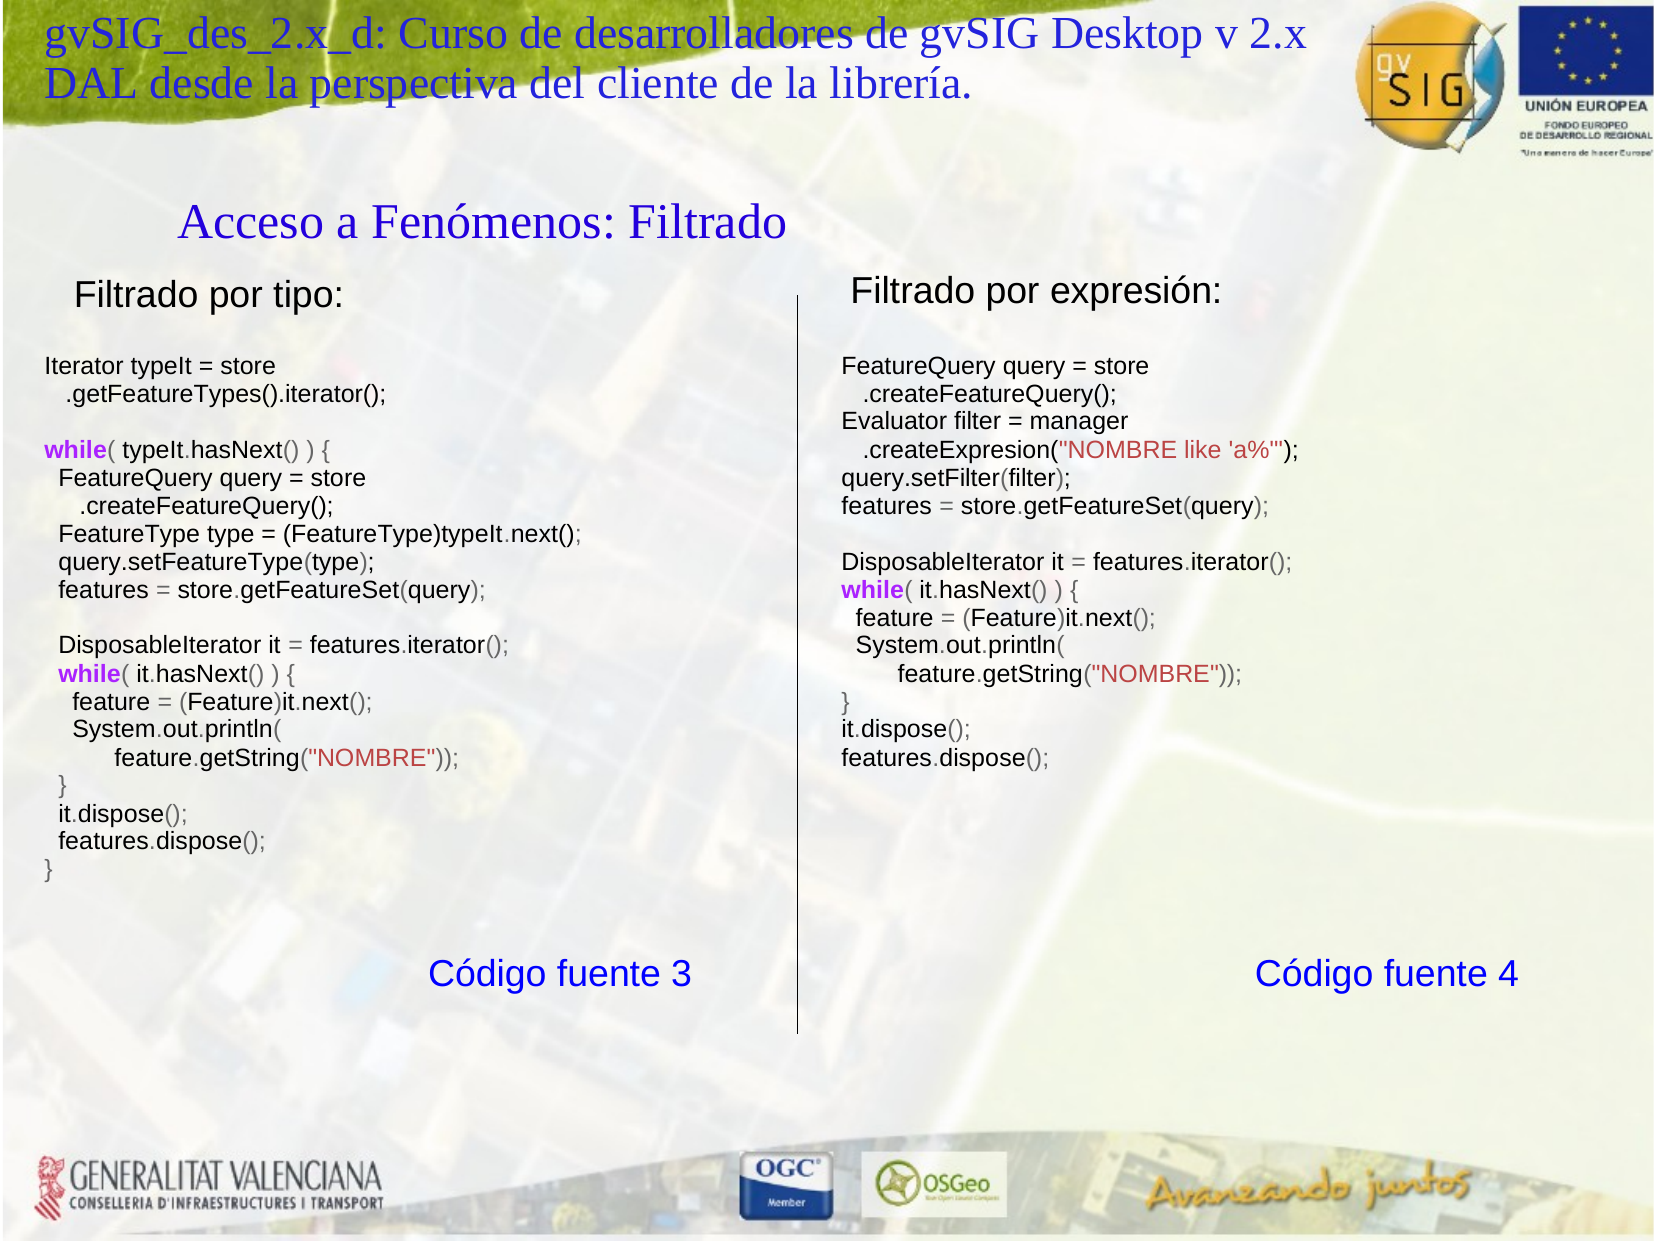

# Acceso a Fenómenos: Filtrado
Filtrado por expresión:
Filtrado por tipo:
Iterator typeIt = store
 .getFeatureTypes().iterator();
while( typeIt.hasNext() ) {
 FeatureQuery query = store
 .createFeatureQuery();
 FeatureType type = (FeatureType)typeIt.next();
 query.setFeatureType(type);
 features = store.getFeatureSet(query);
 DisposableIterator it = features.iterator();
 while( it.hasNext() ) {
 feature = (Feature)it.next();
 System.out.println(
 feature.getString("NOMBRE"));
 }
 it.dispose();
 features.dispose();
}
FeatureQuery query = store
 .createFeatureQuery();
Evaluator filter = manager
 .createExpresion("NOMBRE like 'a%'");
query.setFilter(filter);
features = store.getFeatureSet(query);
DisposableIterator it = features.iterator();
while( it.hasNext() ) {
 feature = (Feature)it.next();
 System.out.println(
 feature.getString("NOMBRE"));
}
it.dispose();
features.dispose();
Código fuente 3
Código fuente 4